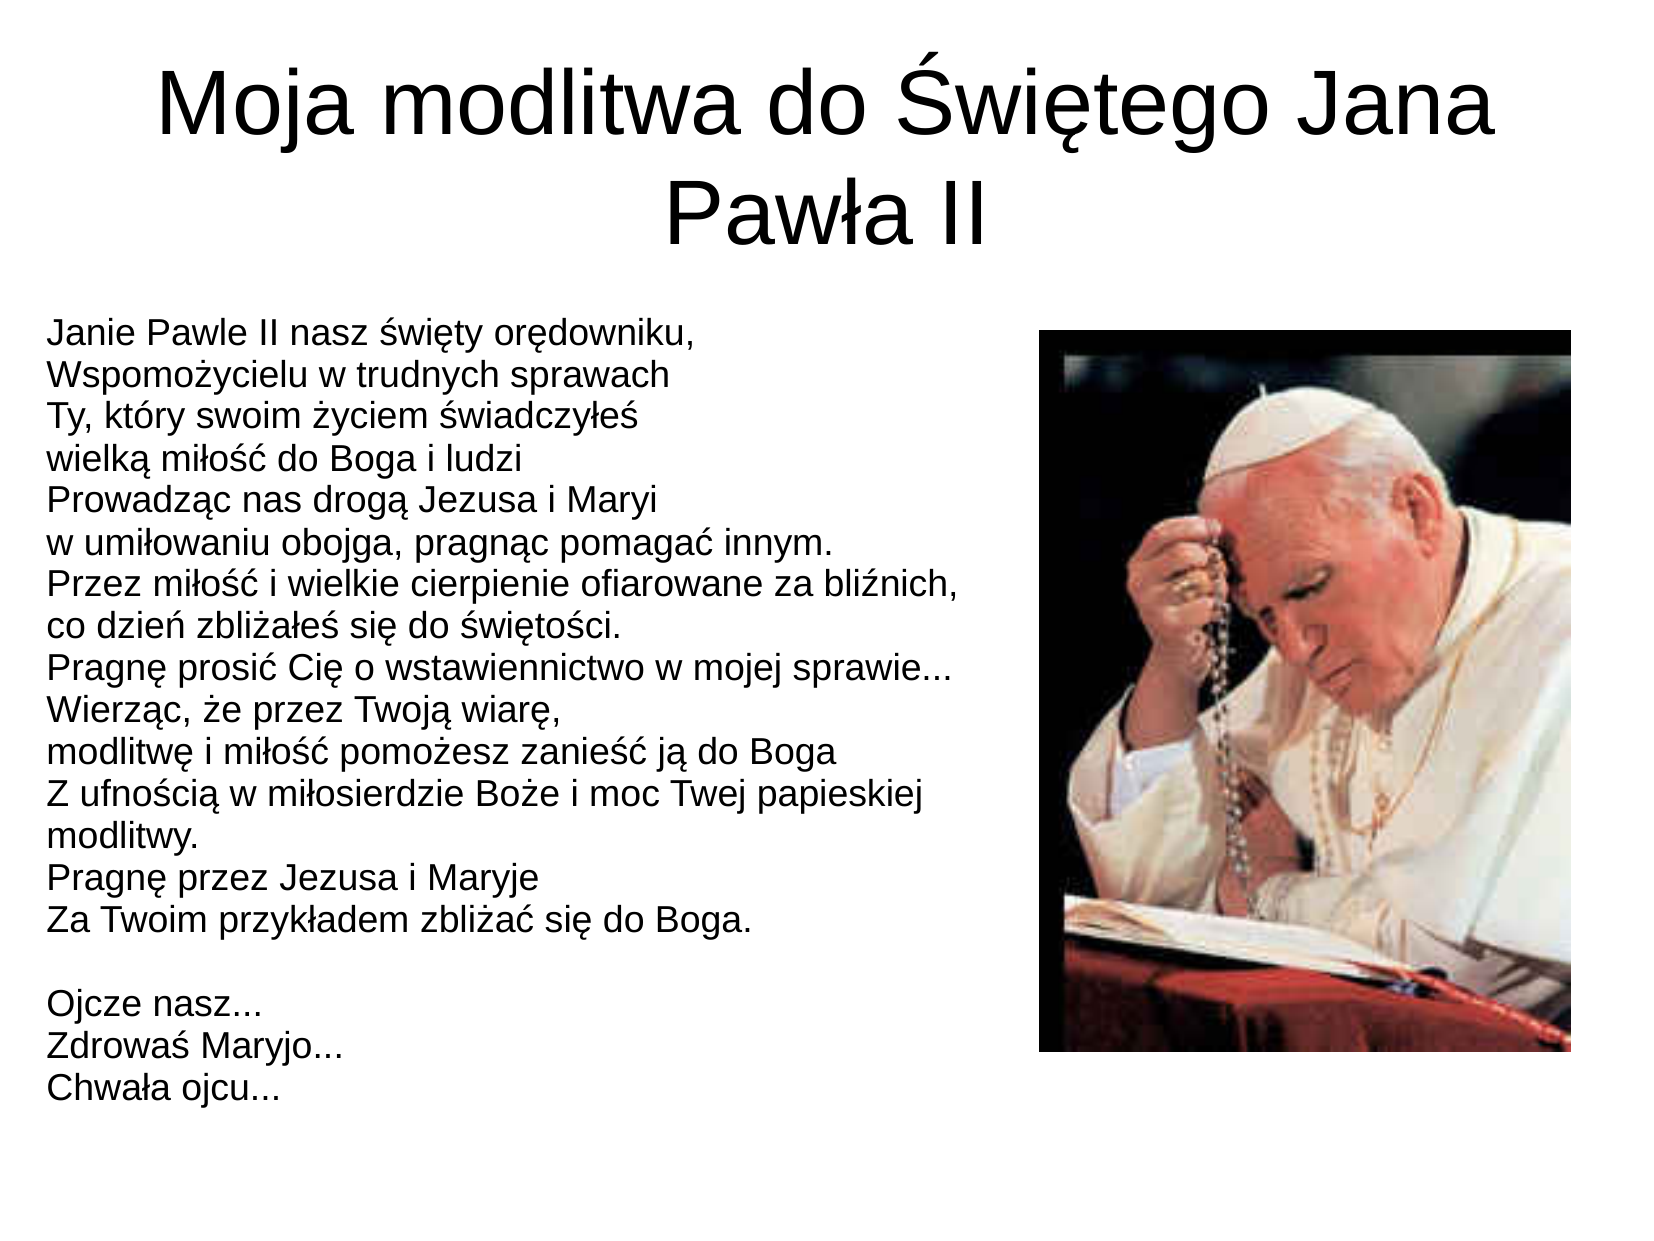

# Moja modlitwa do Świętego Jana Pawła II
Janie Pawle II nasz święty orędowniku,
Wspomożycielu w trudnych sprawach
Ty, który swoim życiem świadczyłeś
wielką miłość do Boga i ludzi
Prowadząc nas drogą Jezusa i Maryi
w umiłowaniu obojga, pragnąc pomagać innym.
Przez miłość i wielkie cierpienie ofiarowane za bliźnich,
co dzień zbliżałeś się do świętości.
Pragnę prosić Cię o wstawiennictwo w mojej sprawie...
Wierząc, że przez Twoją wiarę,
modlitwę i miłość pomożesz zanieść ją do Boga
Z ufnością w miłosierdzie Boże i moc Twej papieskiej
modlitwy.
Pragnę przez Jezusa i Maryje
Za Twoim przykładem zbliżać się do Boga.
Ojcze nasz...
Zdrowaś Maryjo...
Chwała ojcu...